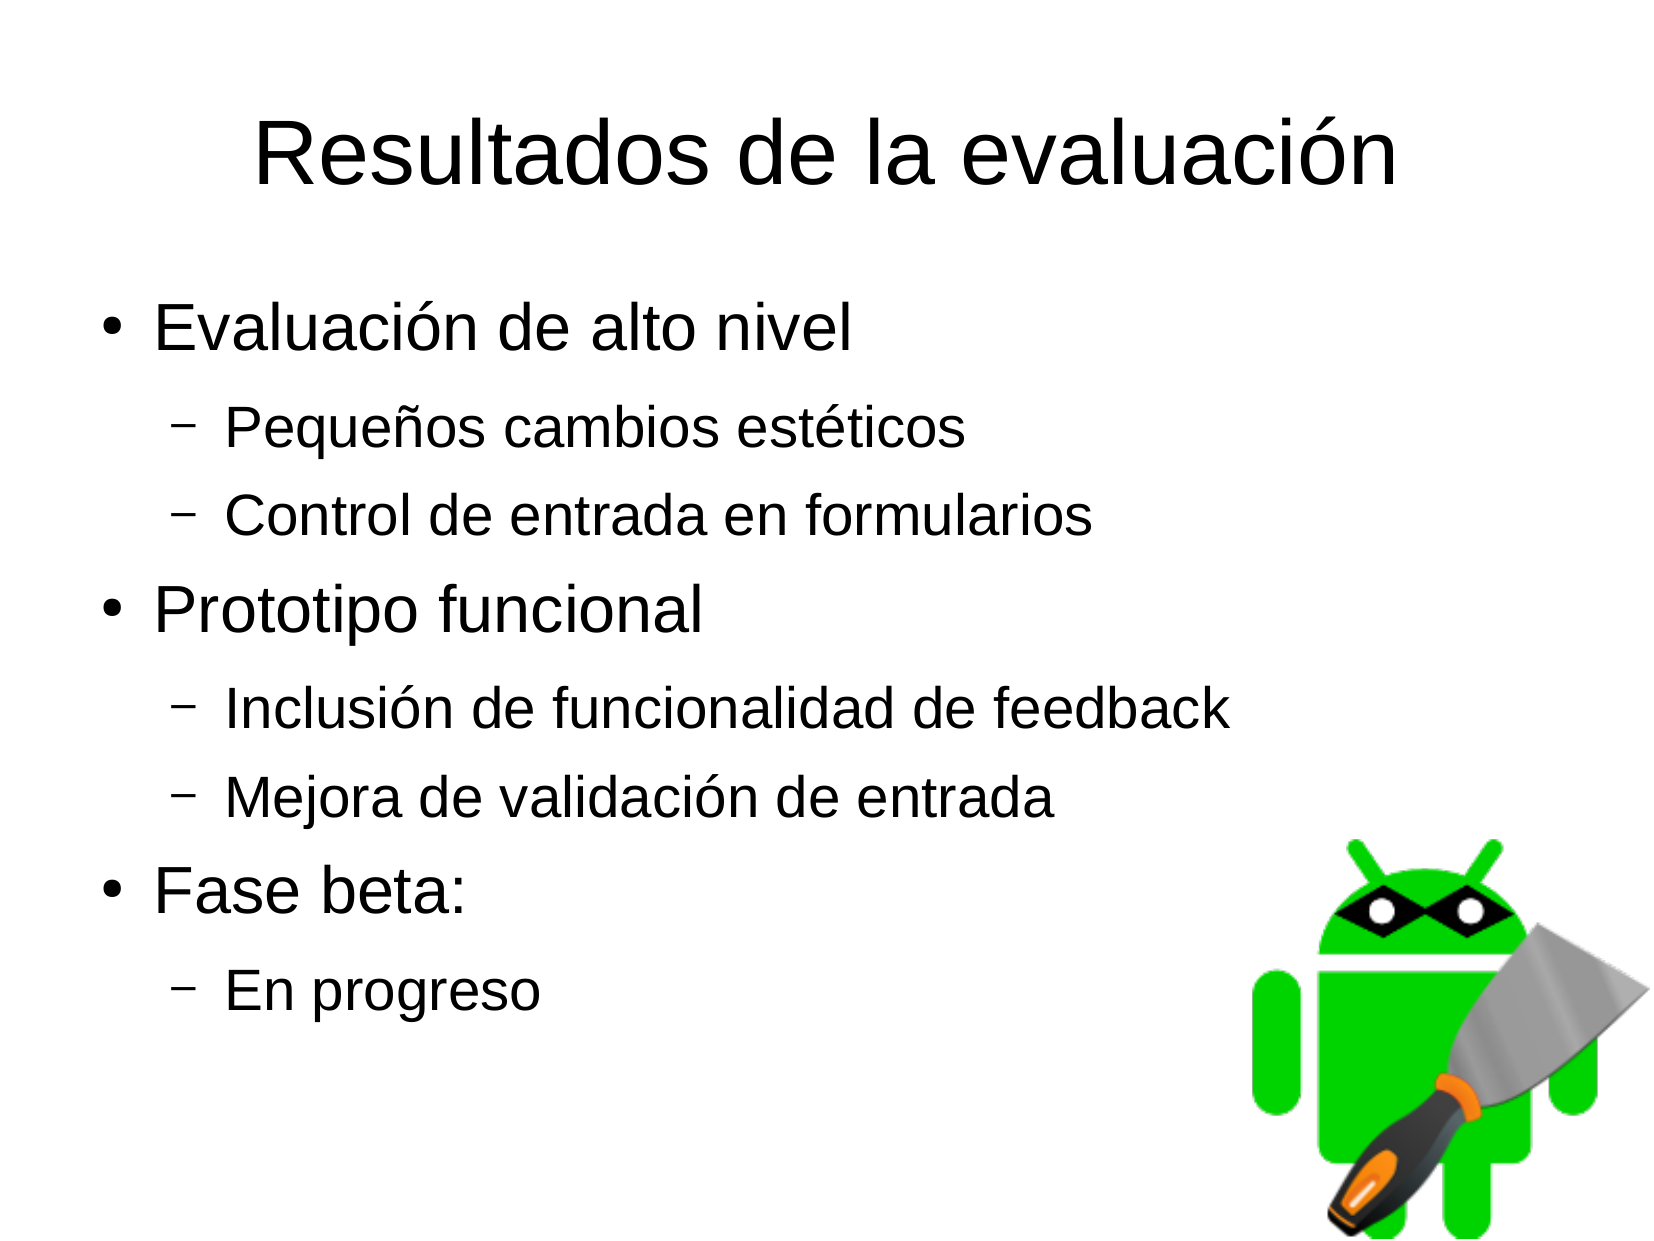

# Resultados de la evaluación
Evaluación de alto nivel
Pequeños cambios estéticos
Control de entrada en formularios
Prototipo funcional
Inclusión de funcionalidad de feedback
Mejora de validación de entrada
Fase beta:
En progreso